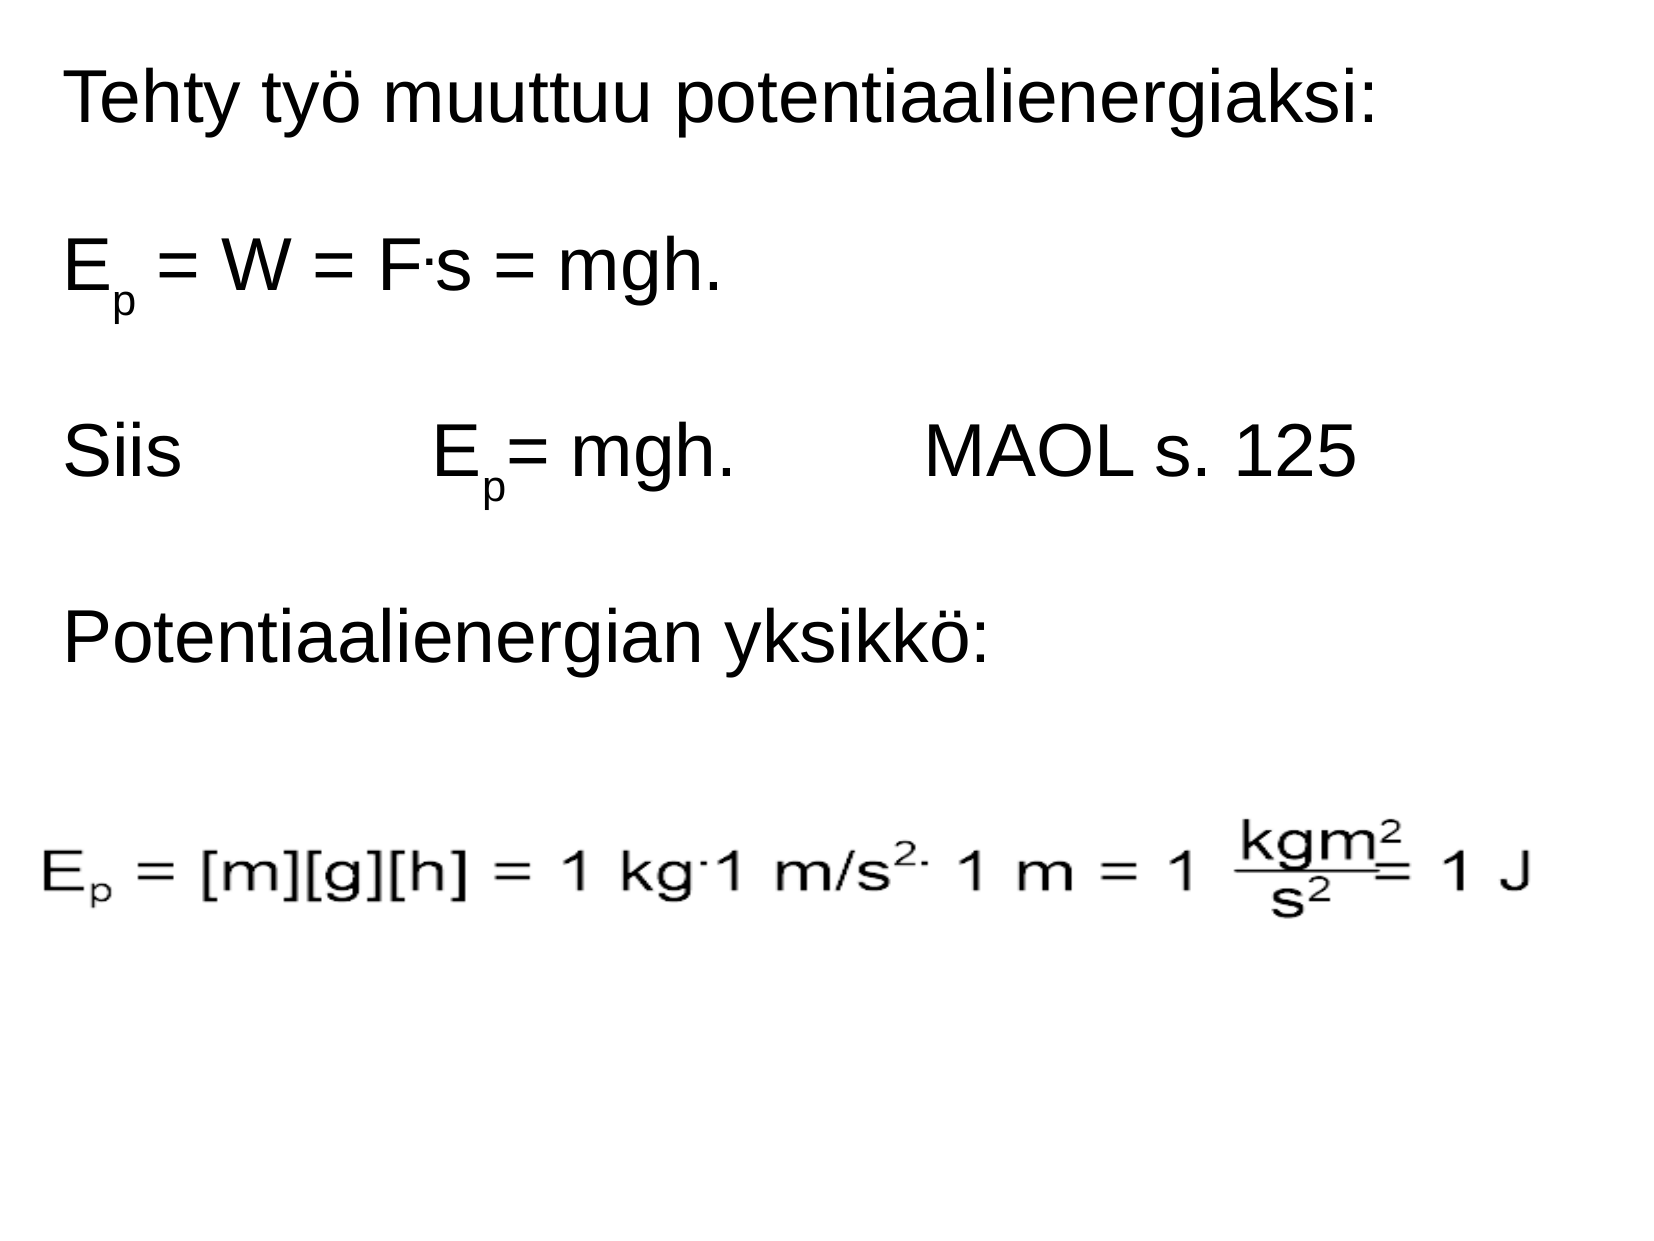

Tehty työ muuttuu potentiaalienergiaksi:
Ep = W = F.s = mgh.
Siis Ep= mgh. MAOL s. 125
Potentiaalienergian yksikkö: